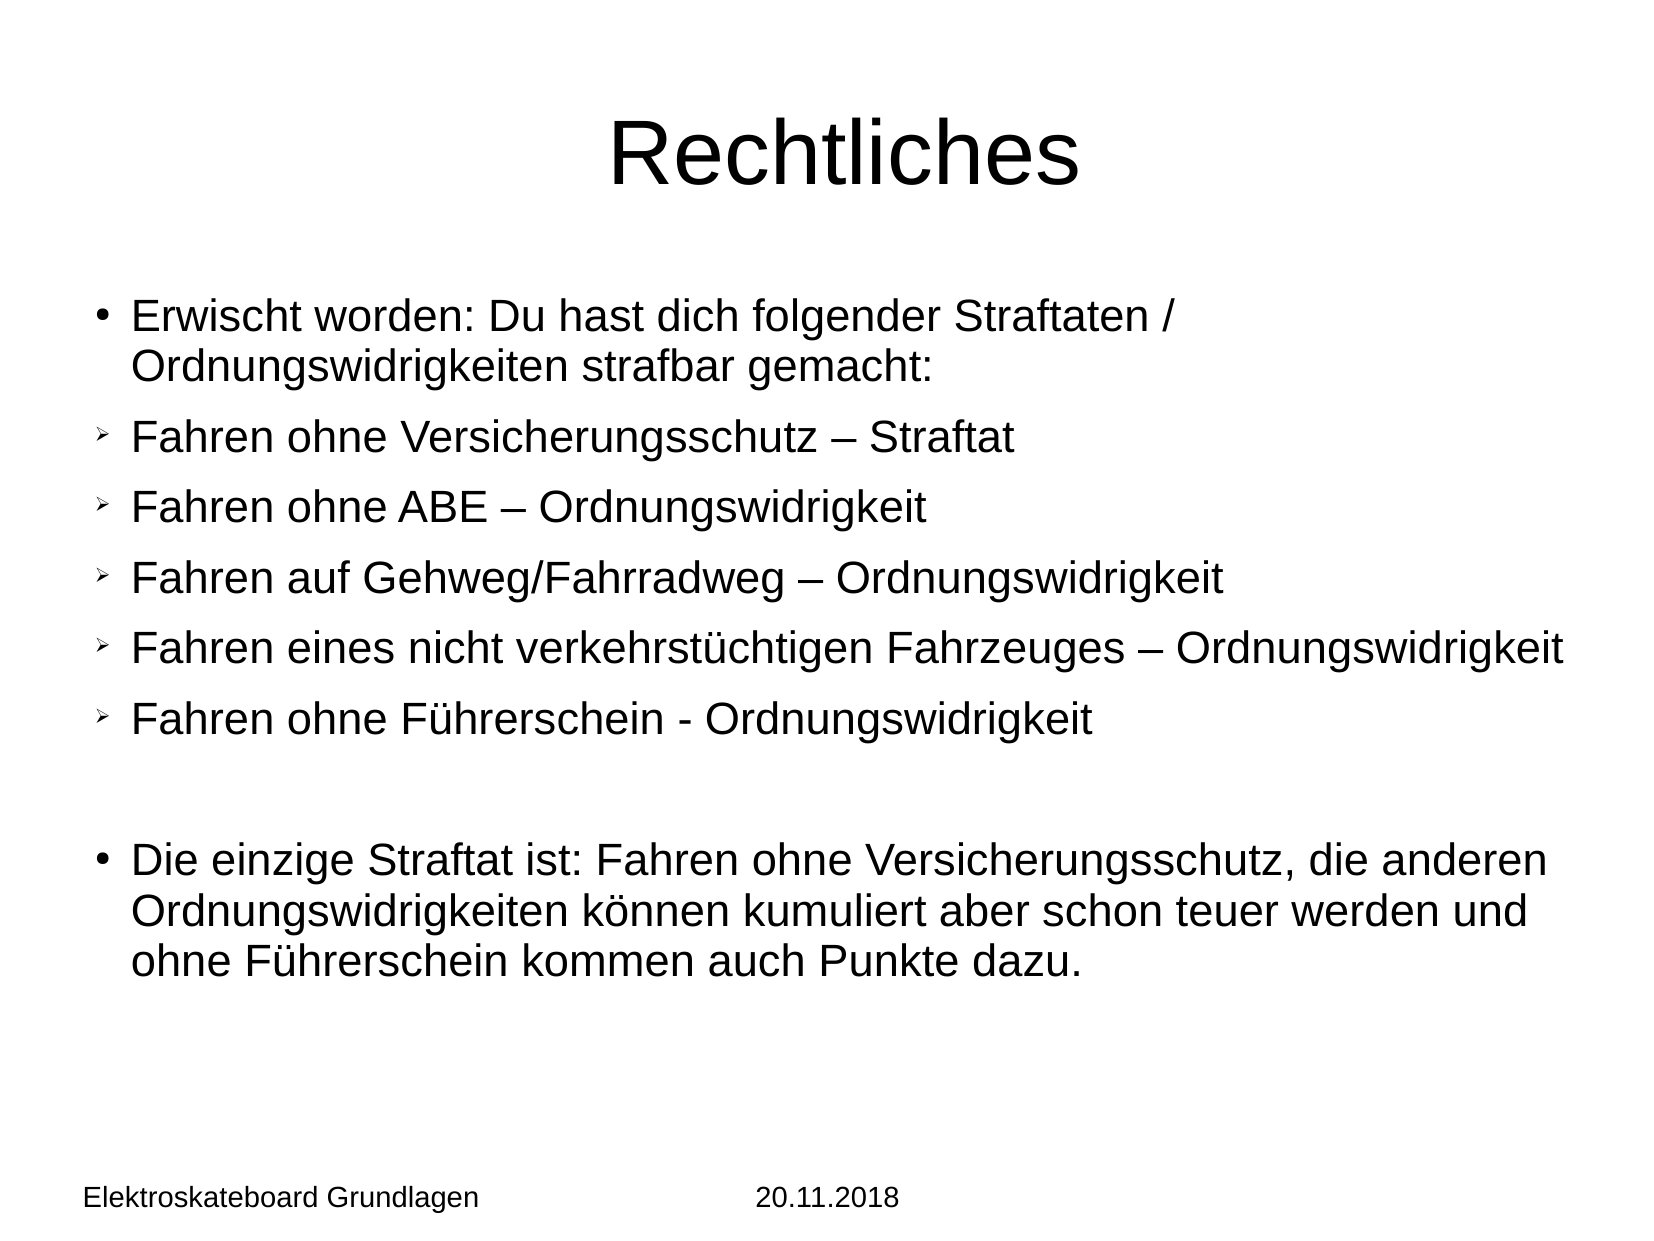

# Rechtliches
Erwischt worden: Du hast dich folgender Straftaten / Ordnungswidrigkeiten strafbar gemacht:
Fahren ohne Versicherungsschutz – Straftat
Fahren ohne ABE – Ordnungswidrigkeit
Fahren auf Gehweg/Fahrradweg – Ordnungswidrigkeit
Fahren eines nicht verkehrstüchtigen Fahrzeuges – Ordnungswidrigkeit
Fahren ohne Führerschein - Ordnungswidrigkeit
Die einzige Straftat ist: Fahren ohne Versicherungsschutz, die anderen Ordnungswidrigkeiten können kumuliert aber schon teuer werden und ohne Führerschein kommen auch Punkte dazu.